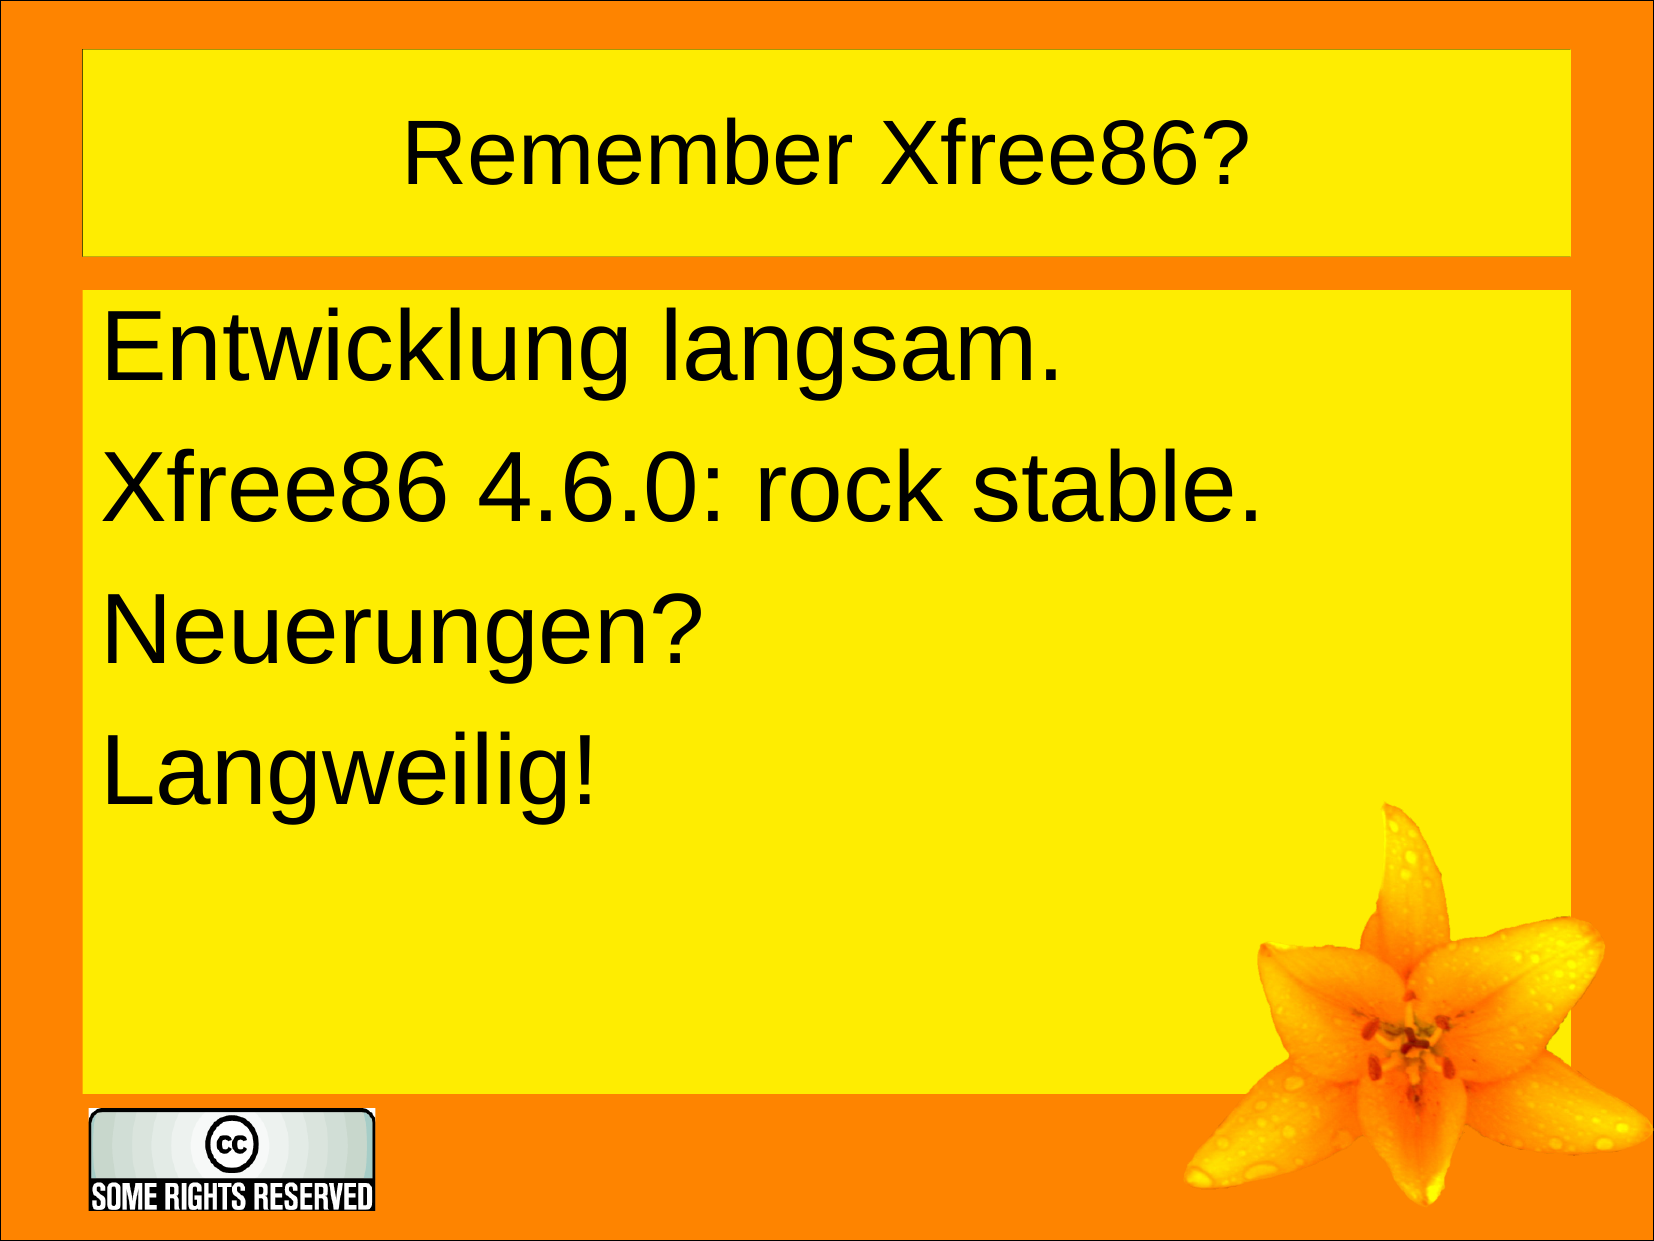

# Remember Xfree86?
Entwicklung langsam.
Xfree86 4.6.0: rock stable.
Neuerungen?
Langweilig!